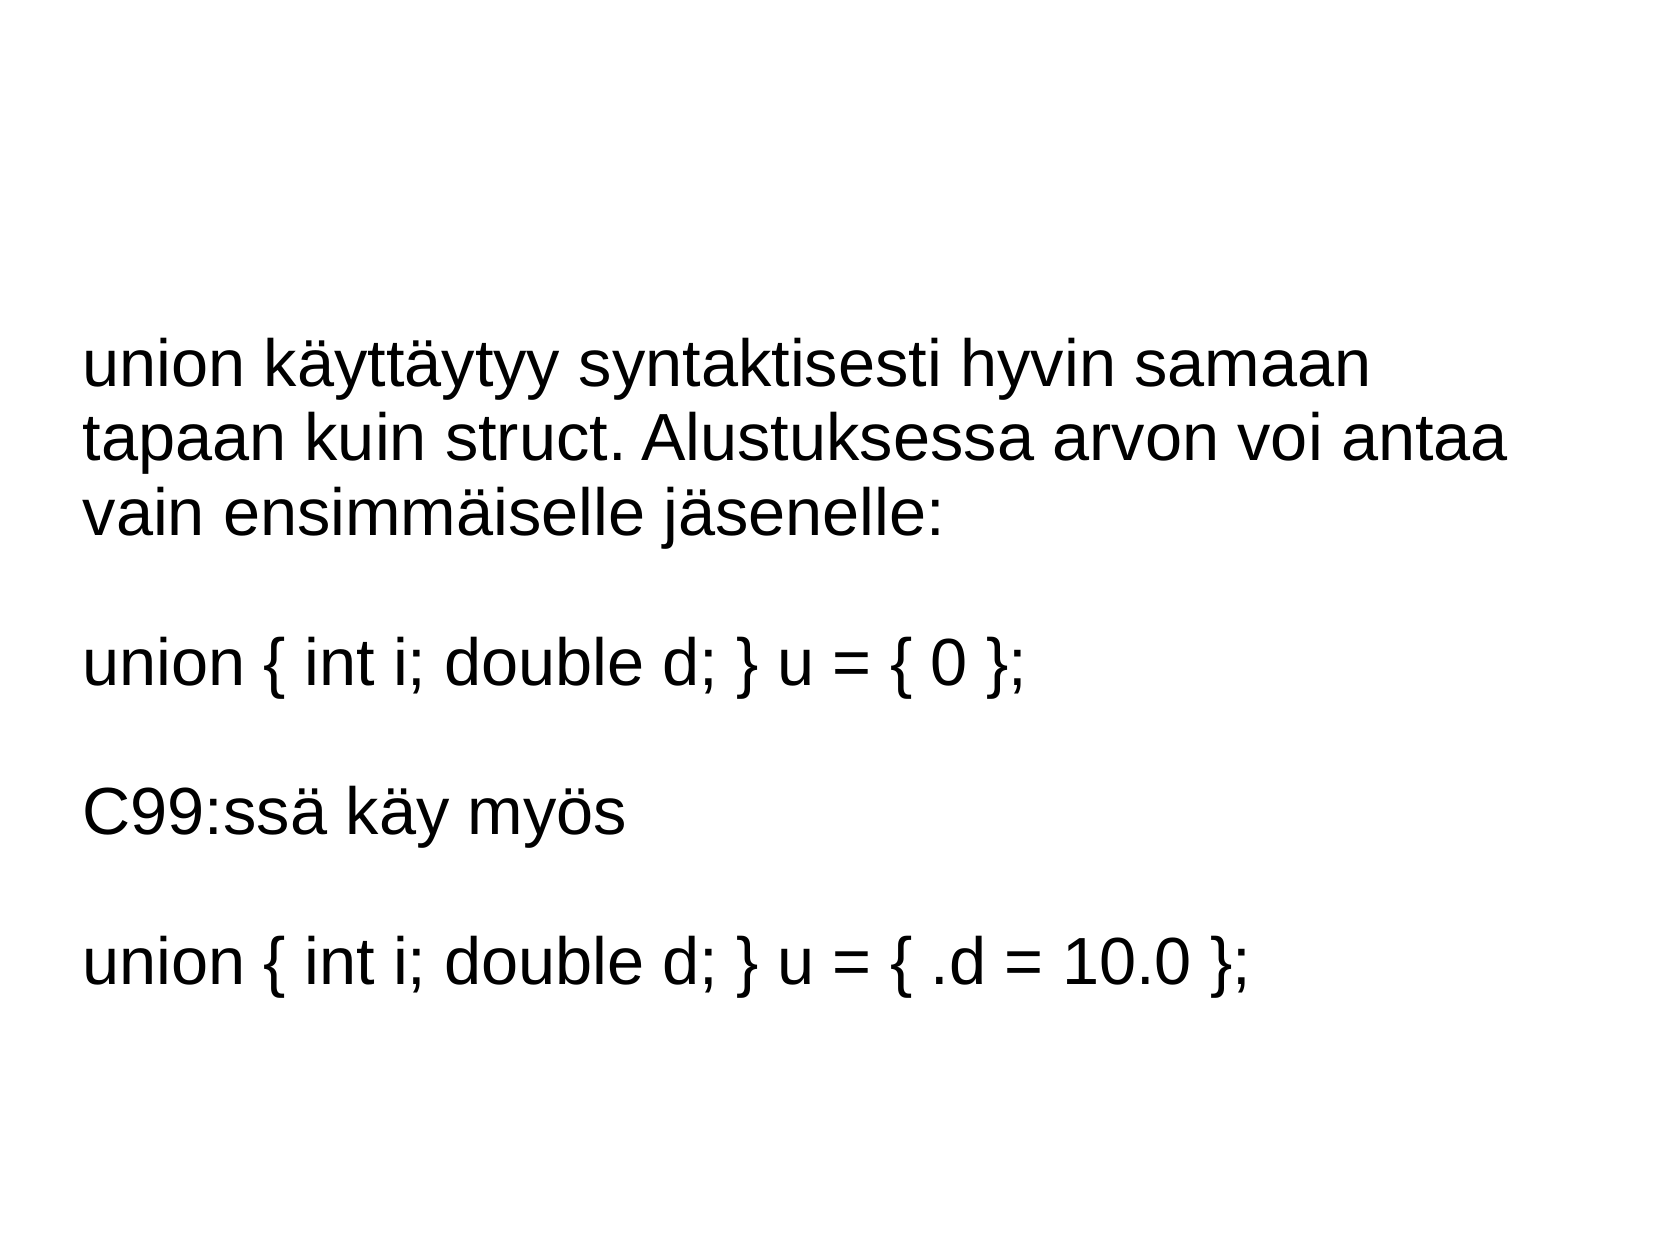

union käyttäytyy syntaktisesti hyvin samaan tapaan kuin struct. Alustuksessa arvon voi antaa vain ensimmäiselle jäsenelle:
union { int i; double d; } u = { 0 };
C99:ssä käy myös
union { int i; double d; } u = { .d = 10.0 };